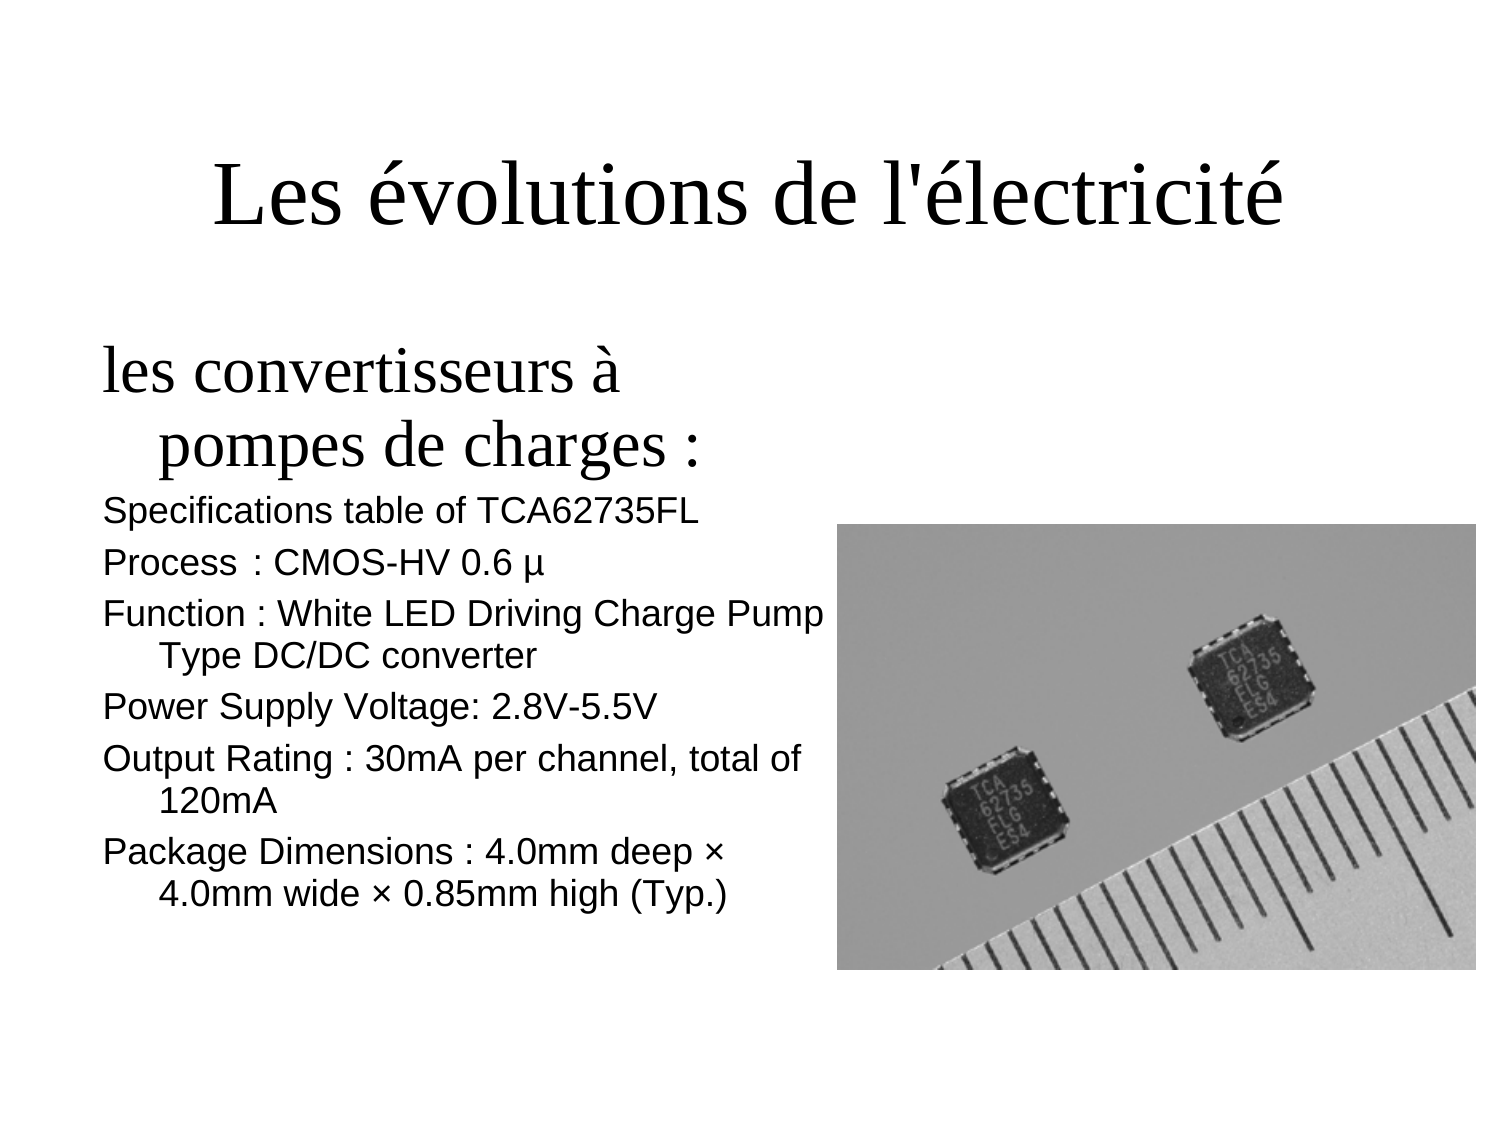

# Les évolutions de l'électricité
les convertisseurs à pompes de charges :
Specifications table of TCA62735FL
Process 	: CMOS-HV 0.6 µ
Function : White LED Driving Charge Pump Type DC/DC converter
Power Supply Voltage: 2.8V-5.5V
Output Rating : 30mA per channel, total of 120mA
Package Dimensions : 4.0mm deep × 4.0mm wide × 0.85mm high (Typ.)